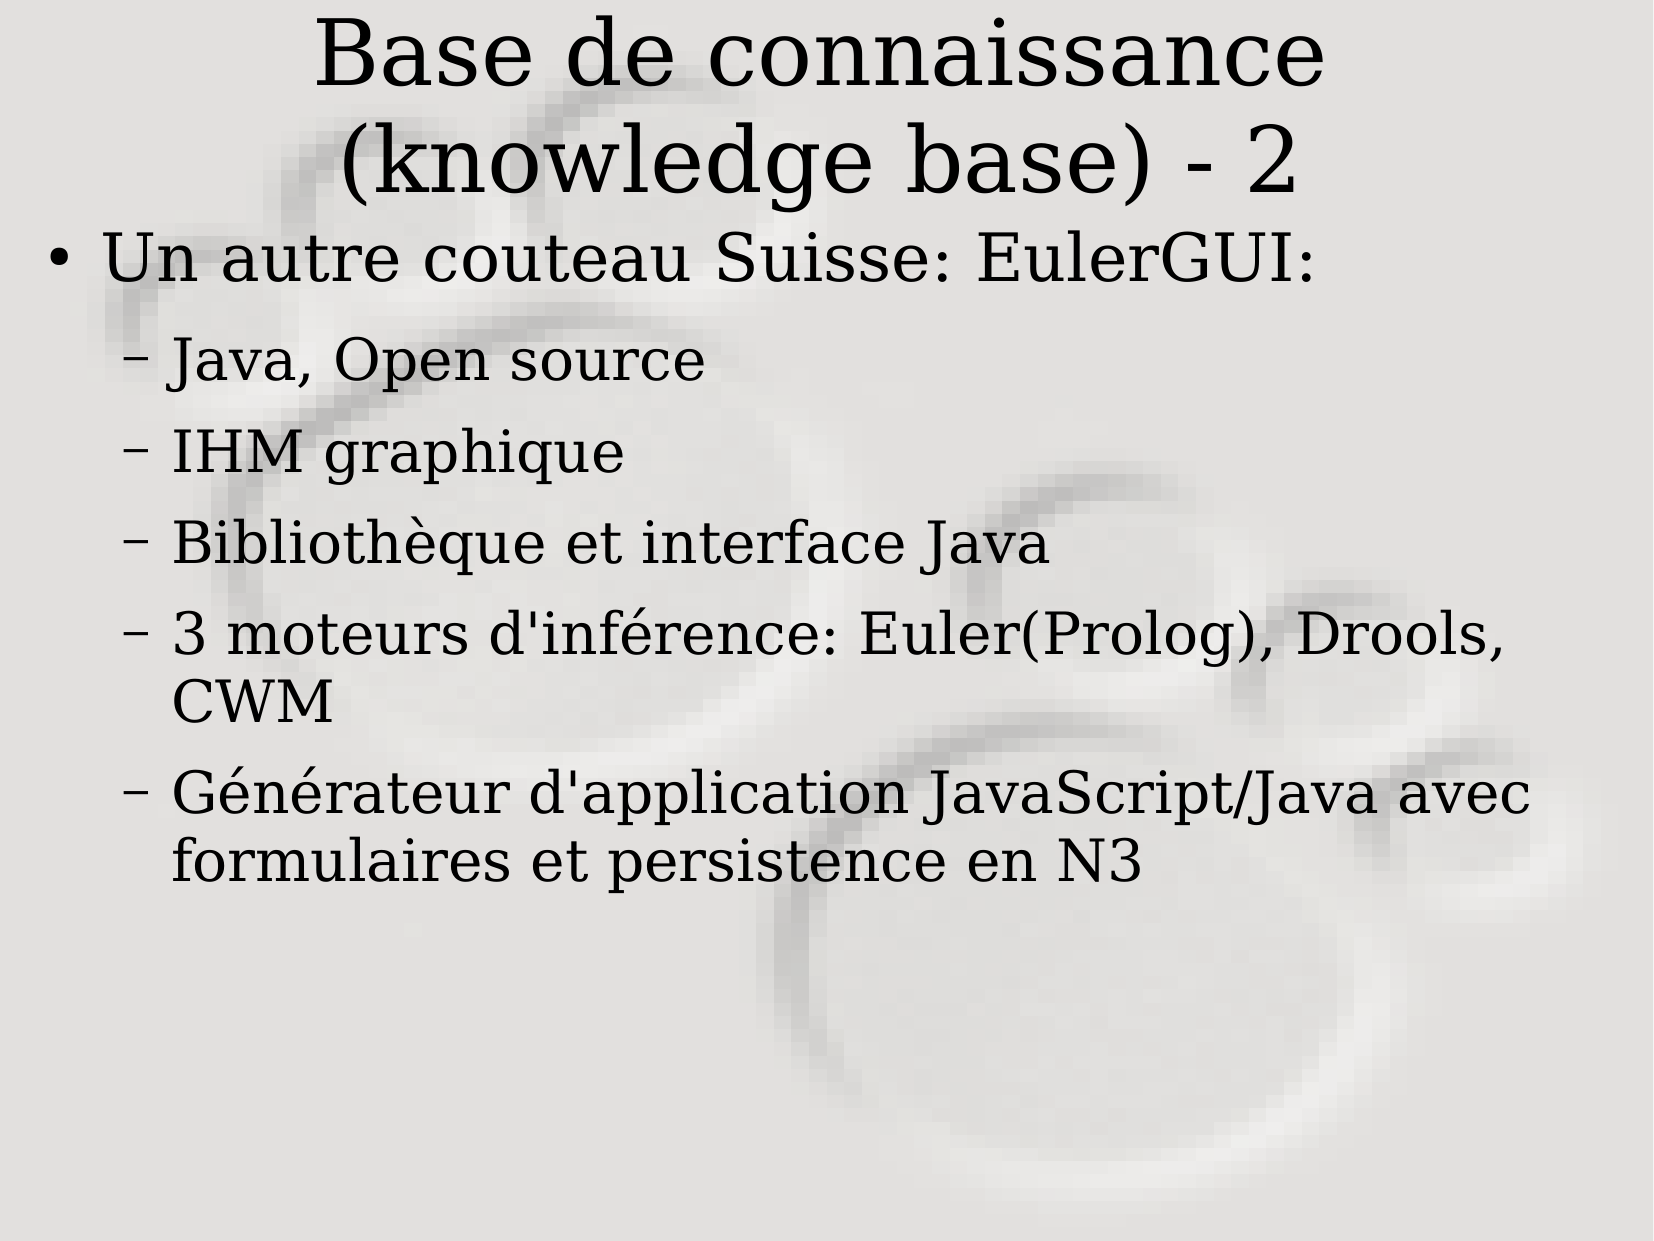

# Base de connaissance (knowledge base) - 2
Un autre couteau Suisse: EulerGUI:
Java, Open source
IHM graphique
Bibliothèque et interface Java
3 moteurs d'inférence: Euler(Prolog), Drools, CWM
Générateur d'application JavaScript/Java avec formulaires et persistence en N3